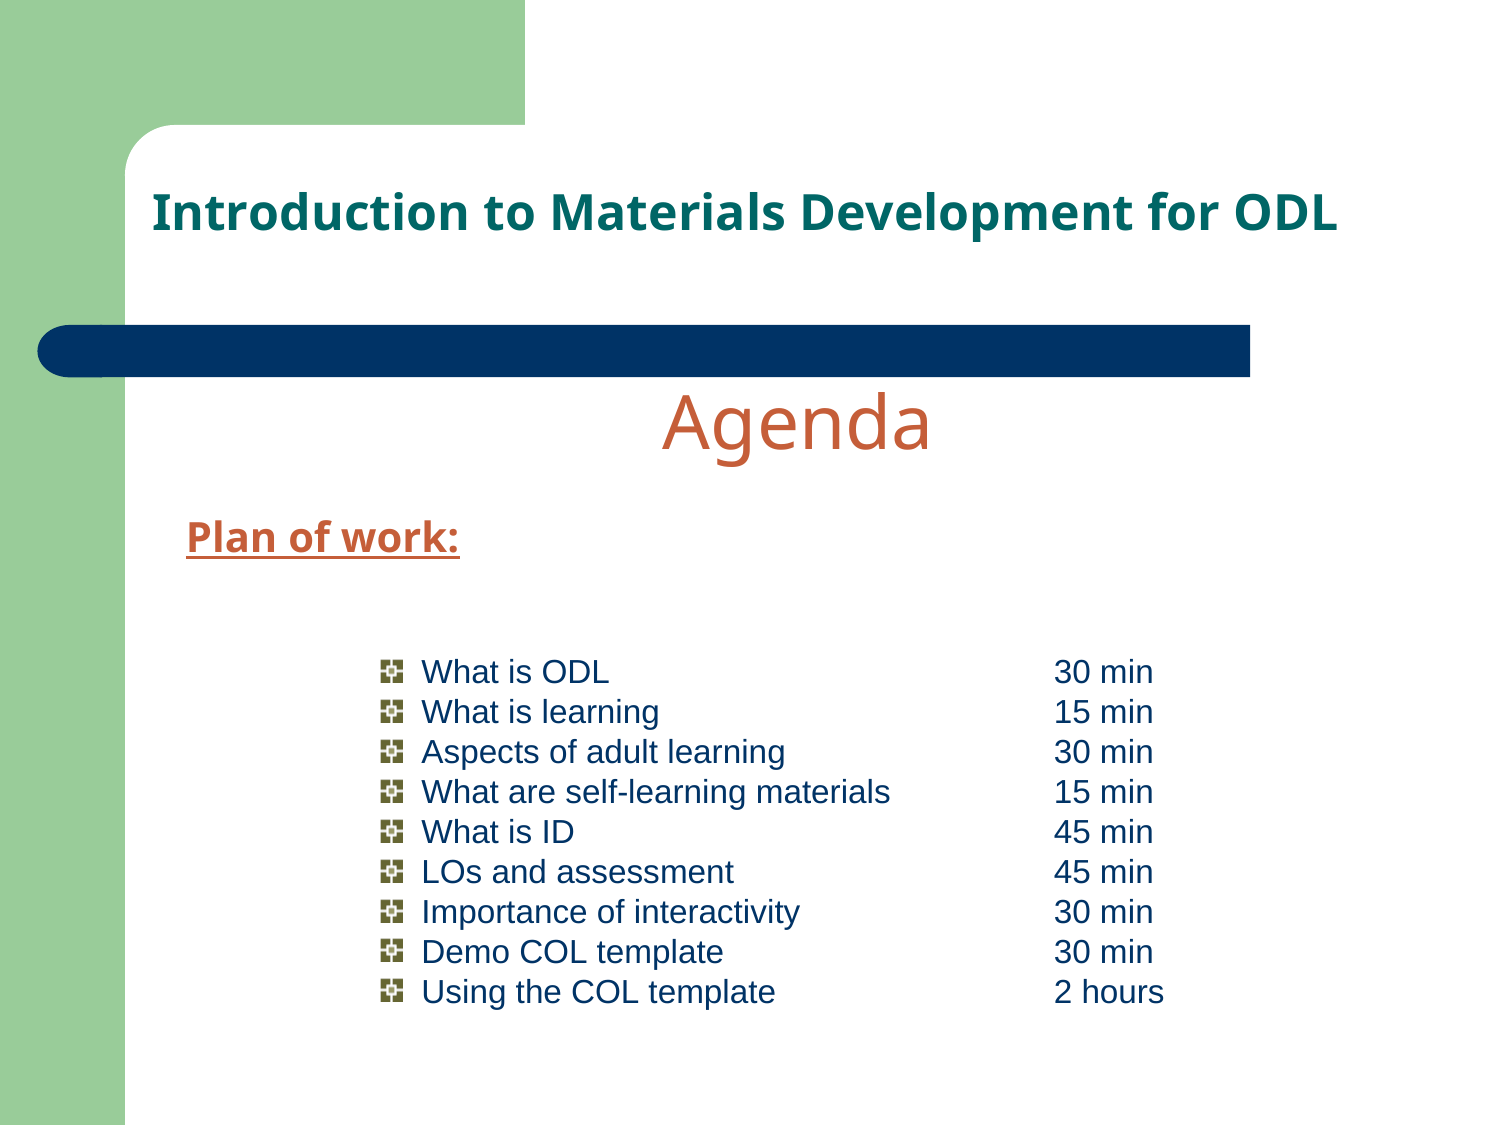

# Introduction to Materials Development for ODL
Agenda
Plan of work:
 What is ODL 			30 min
 What is learning			15 min
 Aspects of adult learning		30 min
 What are self-learning materials		15 min
 What is ID 				45 min
 LOs and assessment			45 min
 Importance of interactivity		30 min
 Demo COL template			30 min
 Using the COL template		2 hours